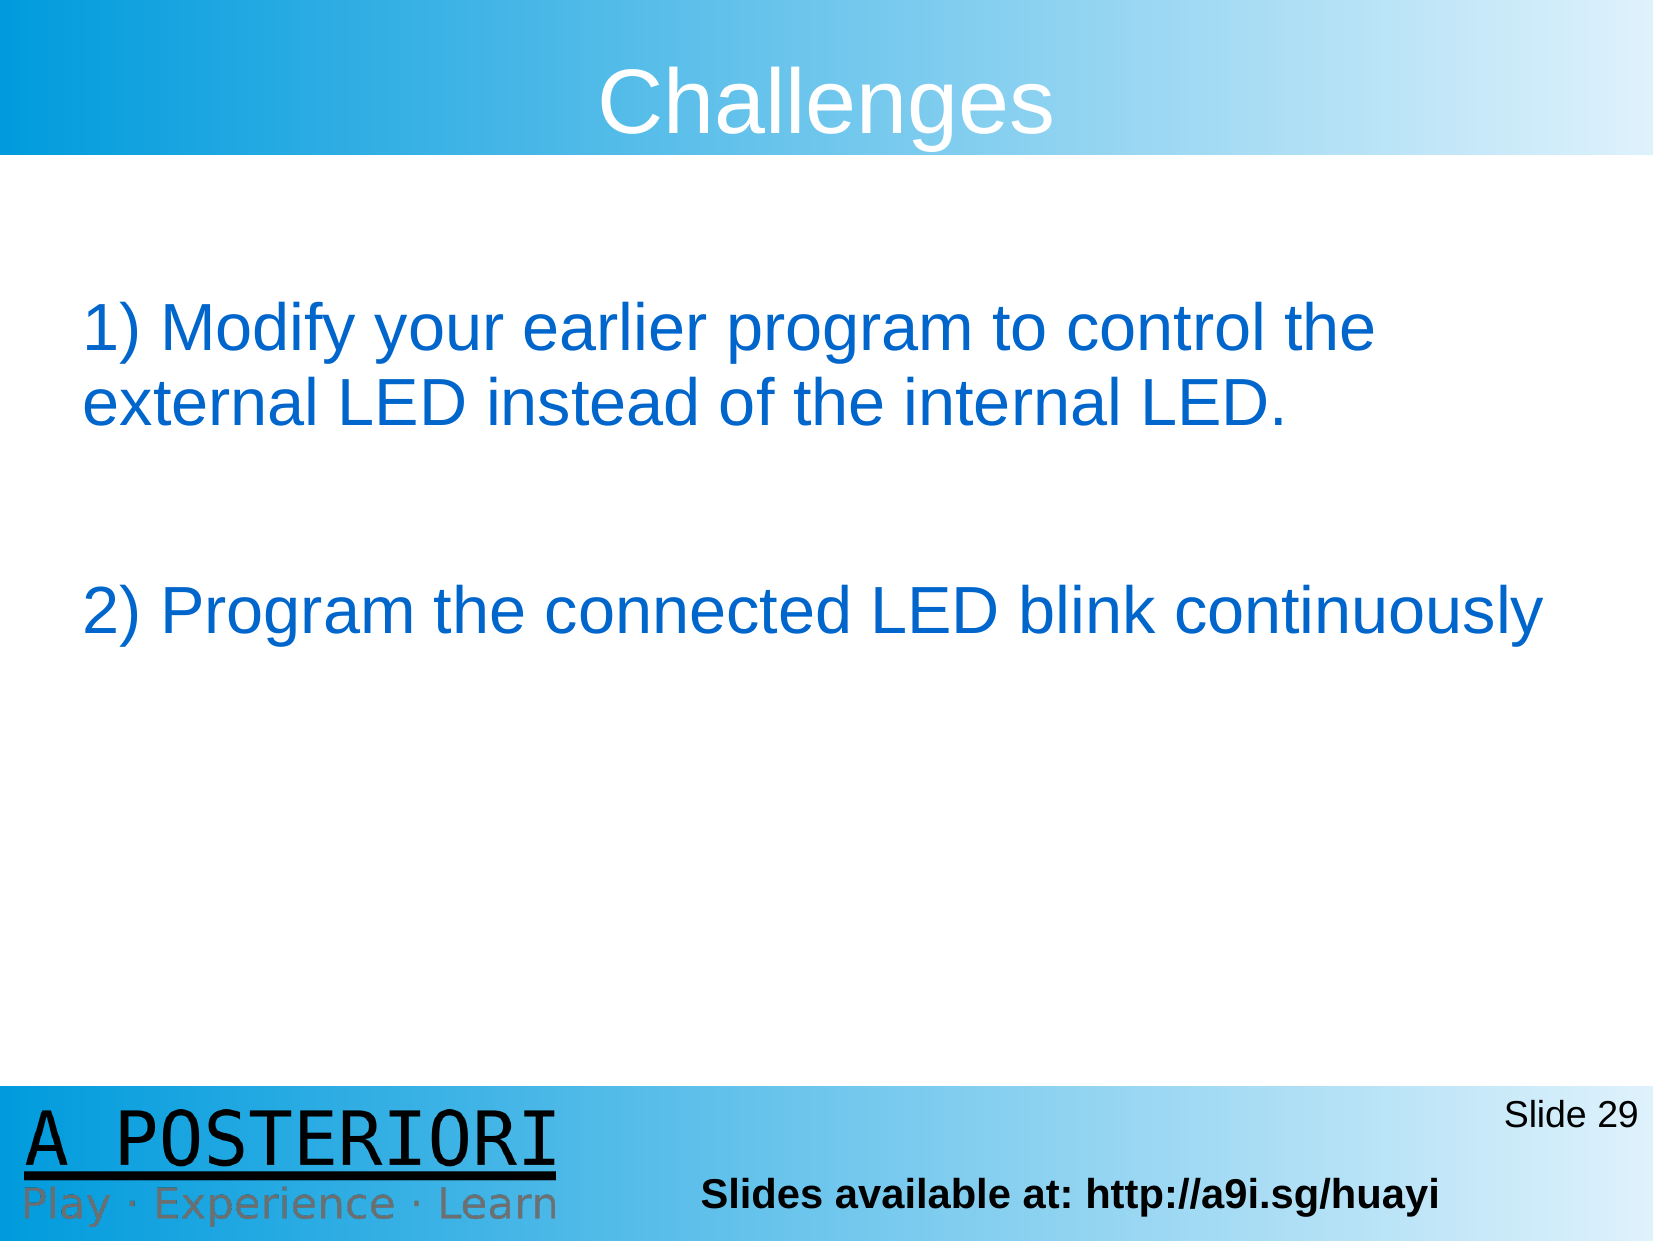

# Challenges
1) Modify your earlier program to control the external LED instead of the internal LED.
2) Program the connected LED blink continuously